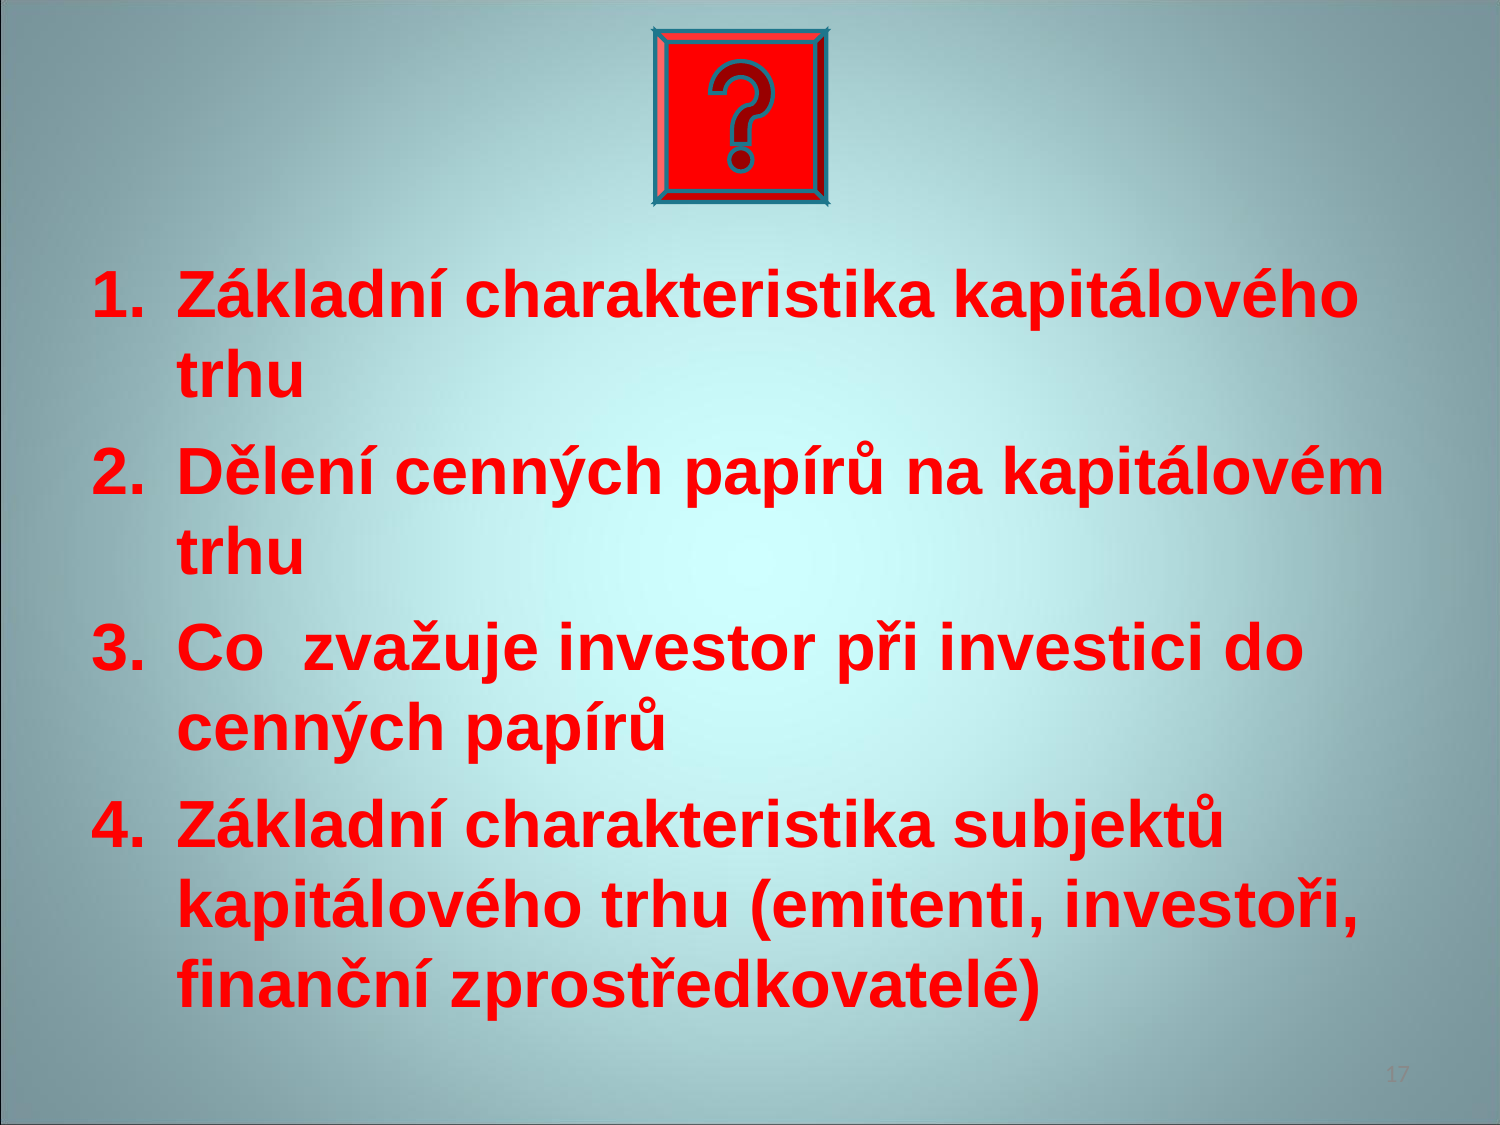

# Základní charakteristika kapitálového trhu
Dělení cenných papírů na kapitálovém trhu
Co zvažuje investor při investici do cenných papírů
Základní charakteristika subjektů kapitálového trhu (emitenti, investoři, finanční zprostředkovatelé)